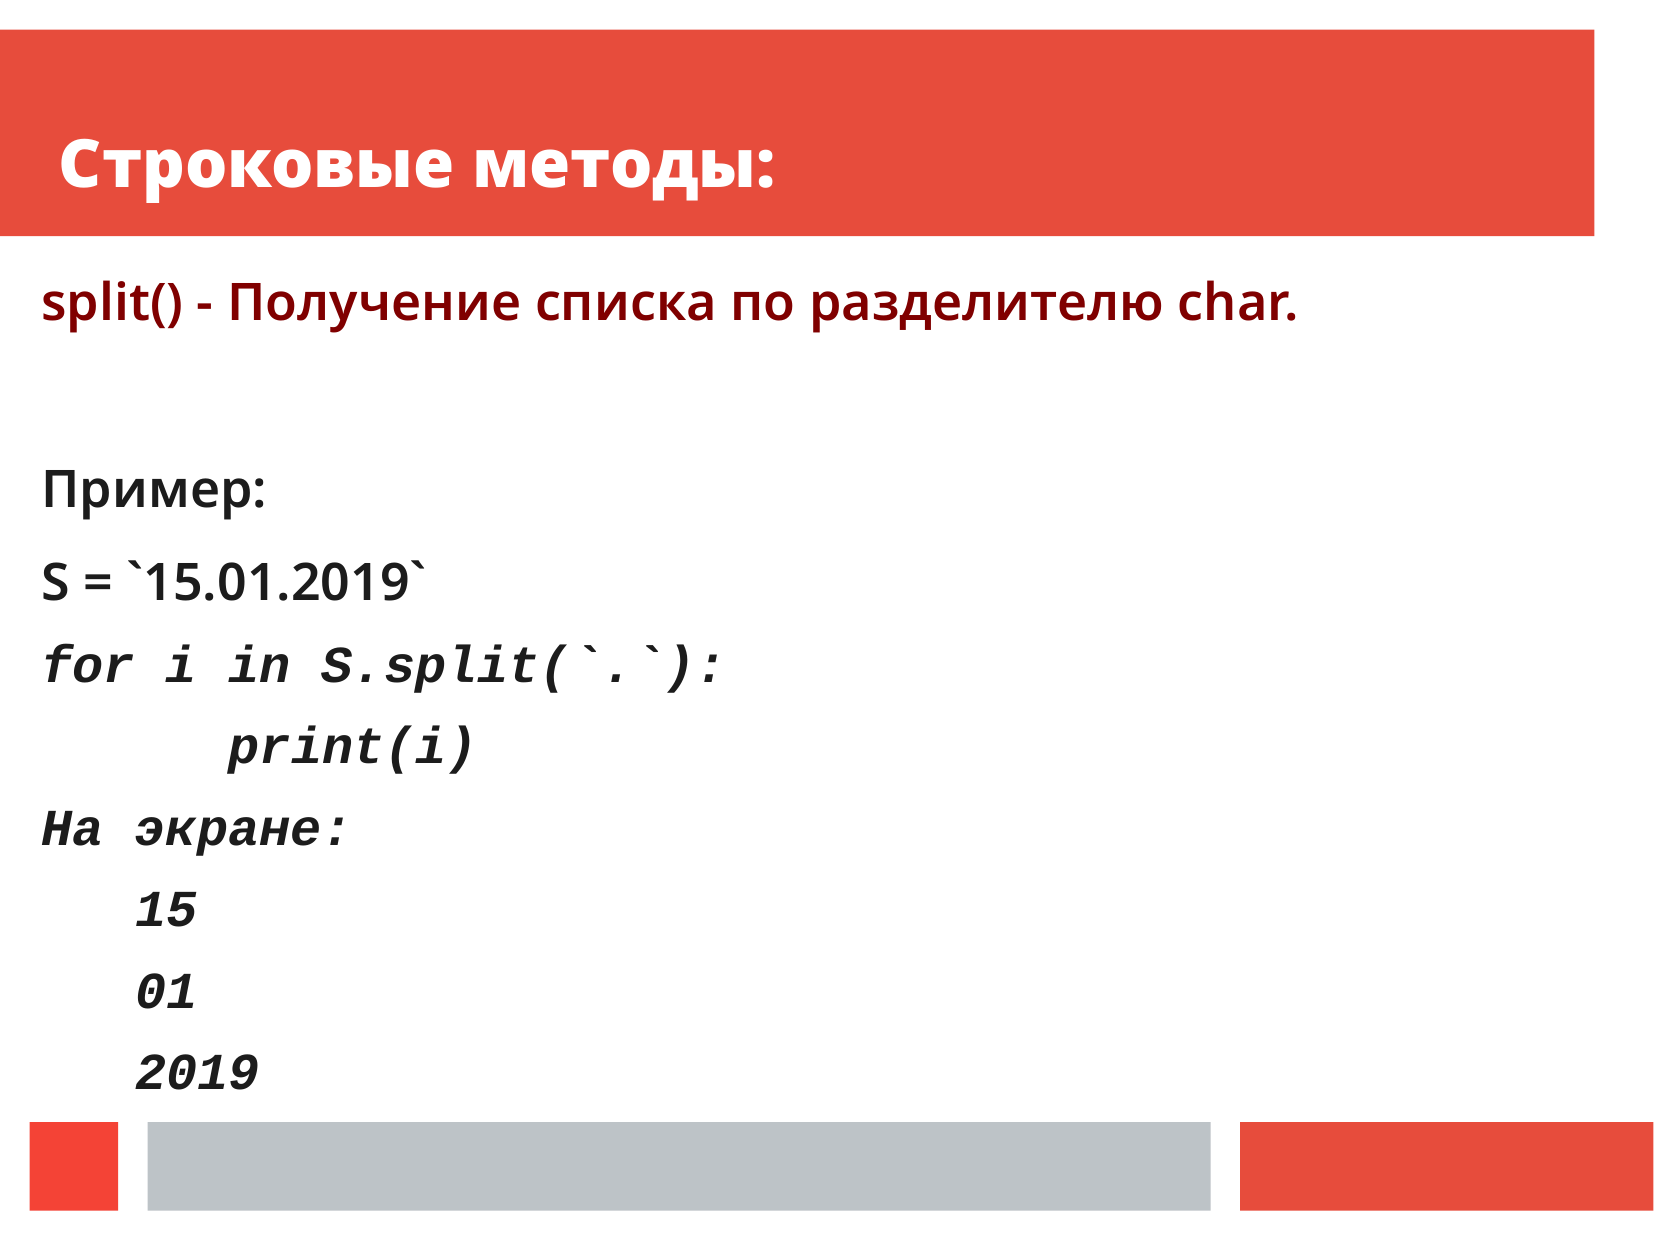

# Строковые методы:
split() - Получение списка по разделителю char.
Пример:
S = `15.01.2019`
for i in S.split(`.`):
 print(i)
На экране:
 15
 01
 2019